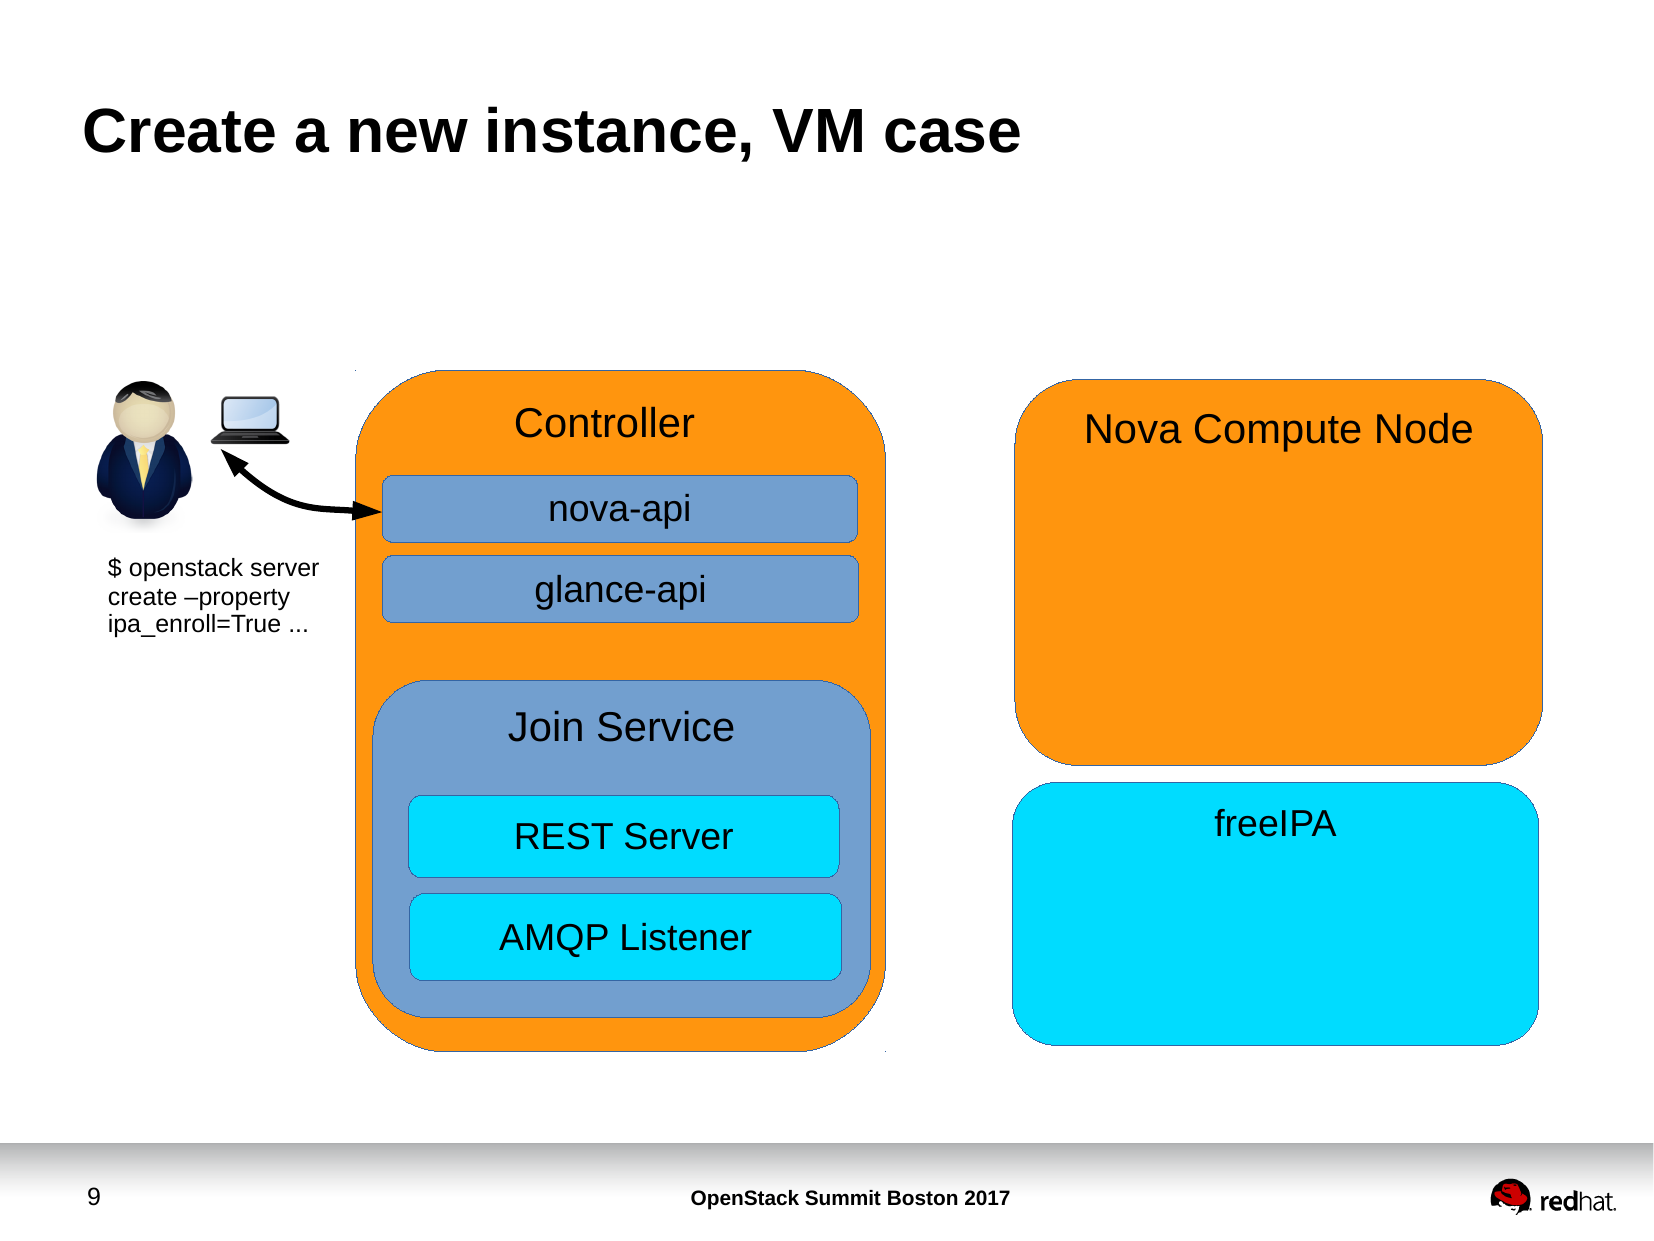

# Create a new instance, VM case
Controller
Nova Compute Node
nova-api
$ openstack server create –property ipa_enroll=True ...
glance-api
Join Service
freeIPA
REST Server
AMQP Listener